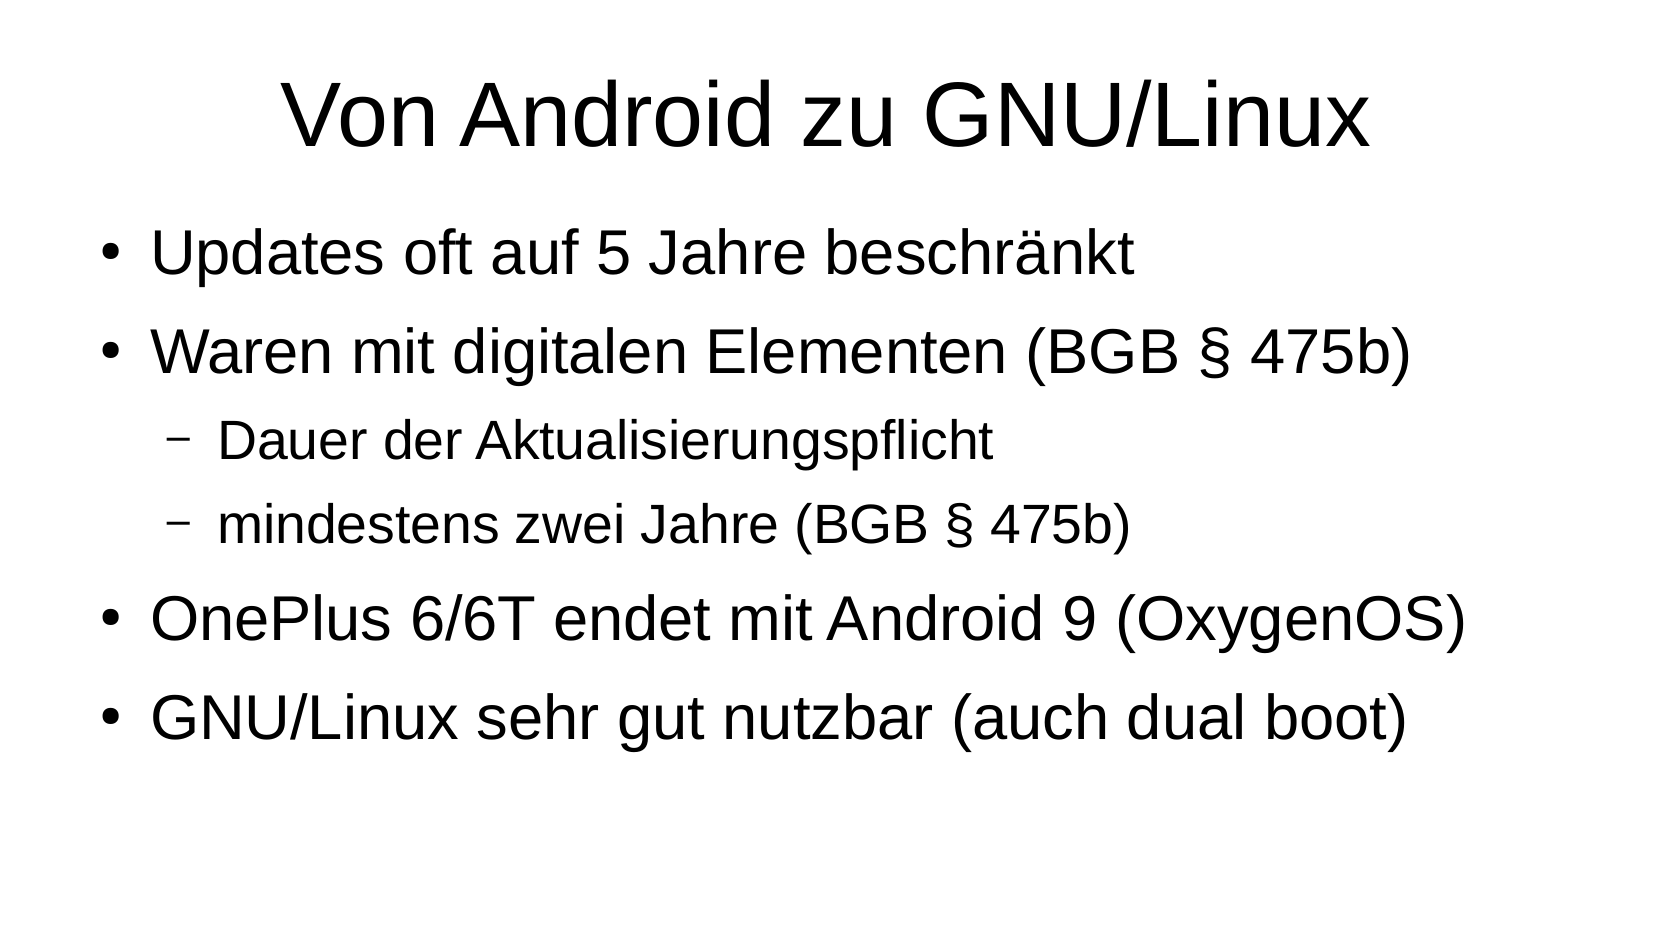

# Von Android zu GNU/Linux
Updates oft auf 5 Jahre beschränkt
Waren mit digitalen Elementen (BGB § 475b)
Dauer der Aktualisierungspflicht
mindestens zwei Jahre (BGB § 475b)
OnePlus 6/6T endet mit Android 9 (OxygenOS)
GNU/Linux sehr gut nutzbar (auch dual boot)